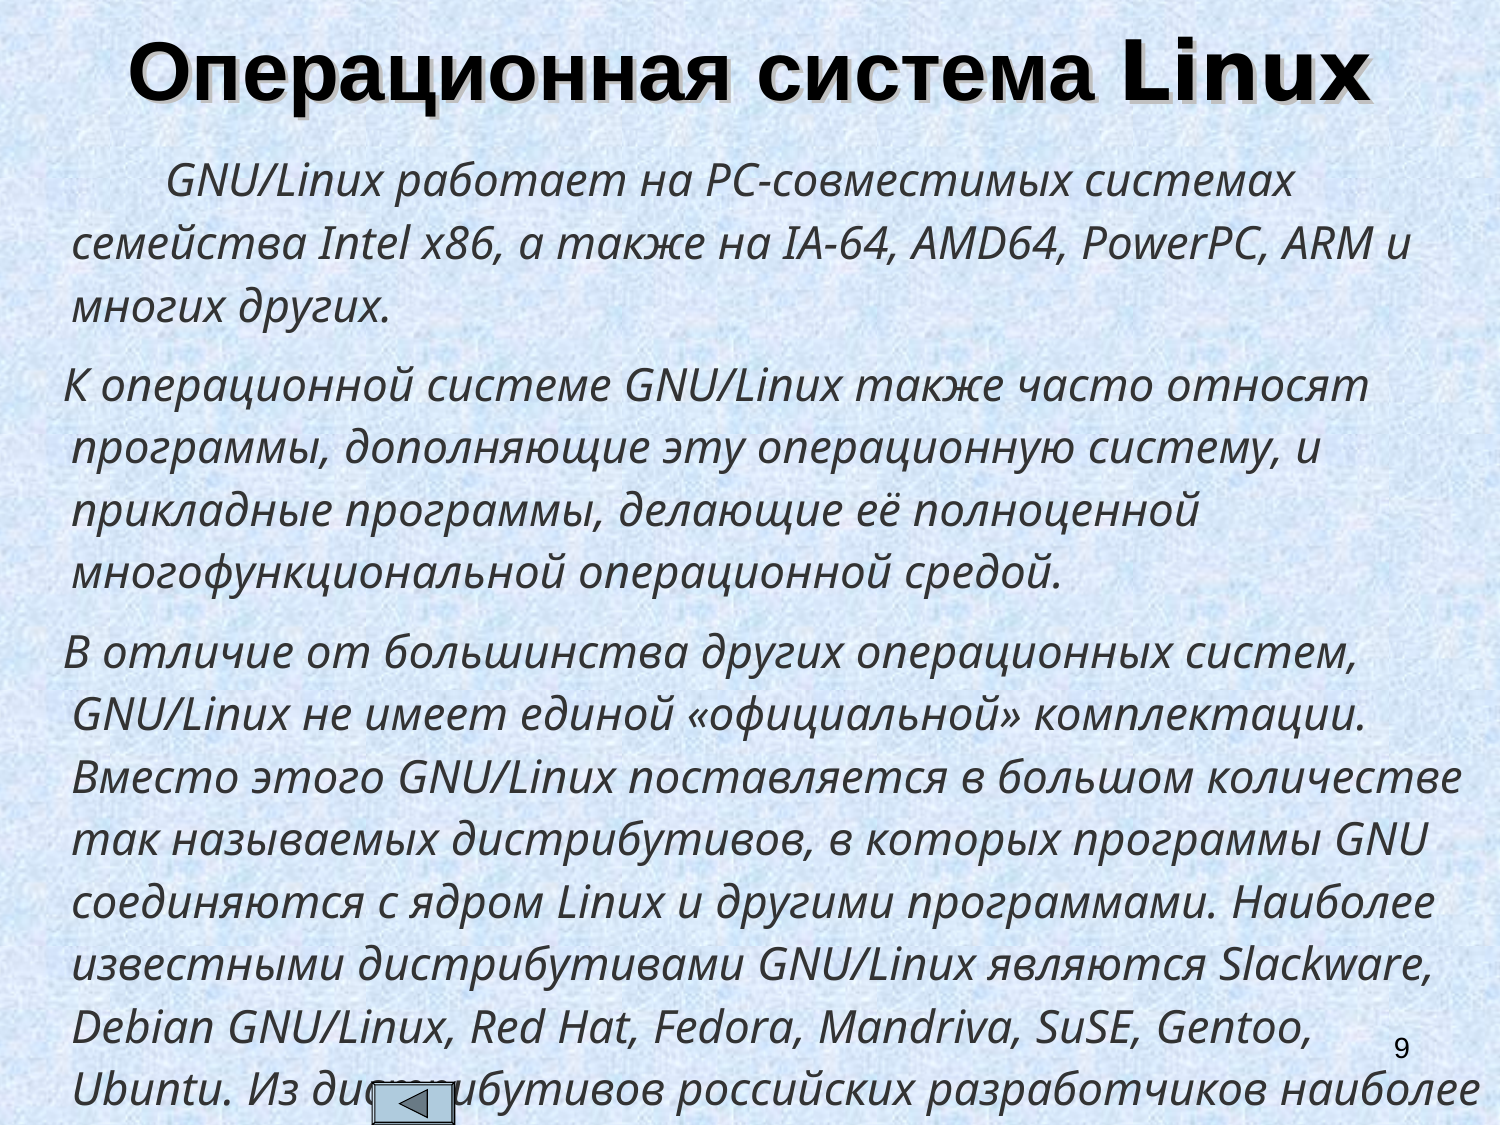

# Операционная система Linux
 	GNU/Linux работает на PC-совместимых системах семейства Intel x86, а также на IA-64, AMD64, PowerPC, ARM и многих других.
 К операционной системе GNU/Linux также часто относят программы, дополняющие эту операционную систему, и прикладные программы, делающие её полноценной многофункциональной операционной средой.
 В отличие от большинства других операционных систем, GNU/Linux не имеет единой «официальной» комплектации. Вместо этого GNU/Linux поставляется в большом количестве так называемых дистрибутивов, в которых программы GNU соединяются с ядром Linux и другими программами. Наиболее известными дистрибутивами GNU/Linux являются Slackware, Debian GNU/Linux, Red Hat, Fedora, Mandriva, SuSE, Gentoo, Ubuntu. Из дистрибутивов российских разработчиков наиболее известны ALT Linux и ASPLinux.
9